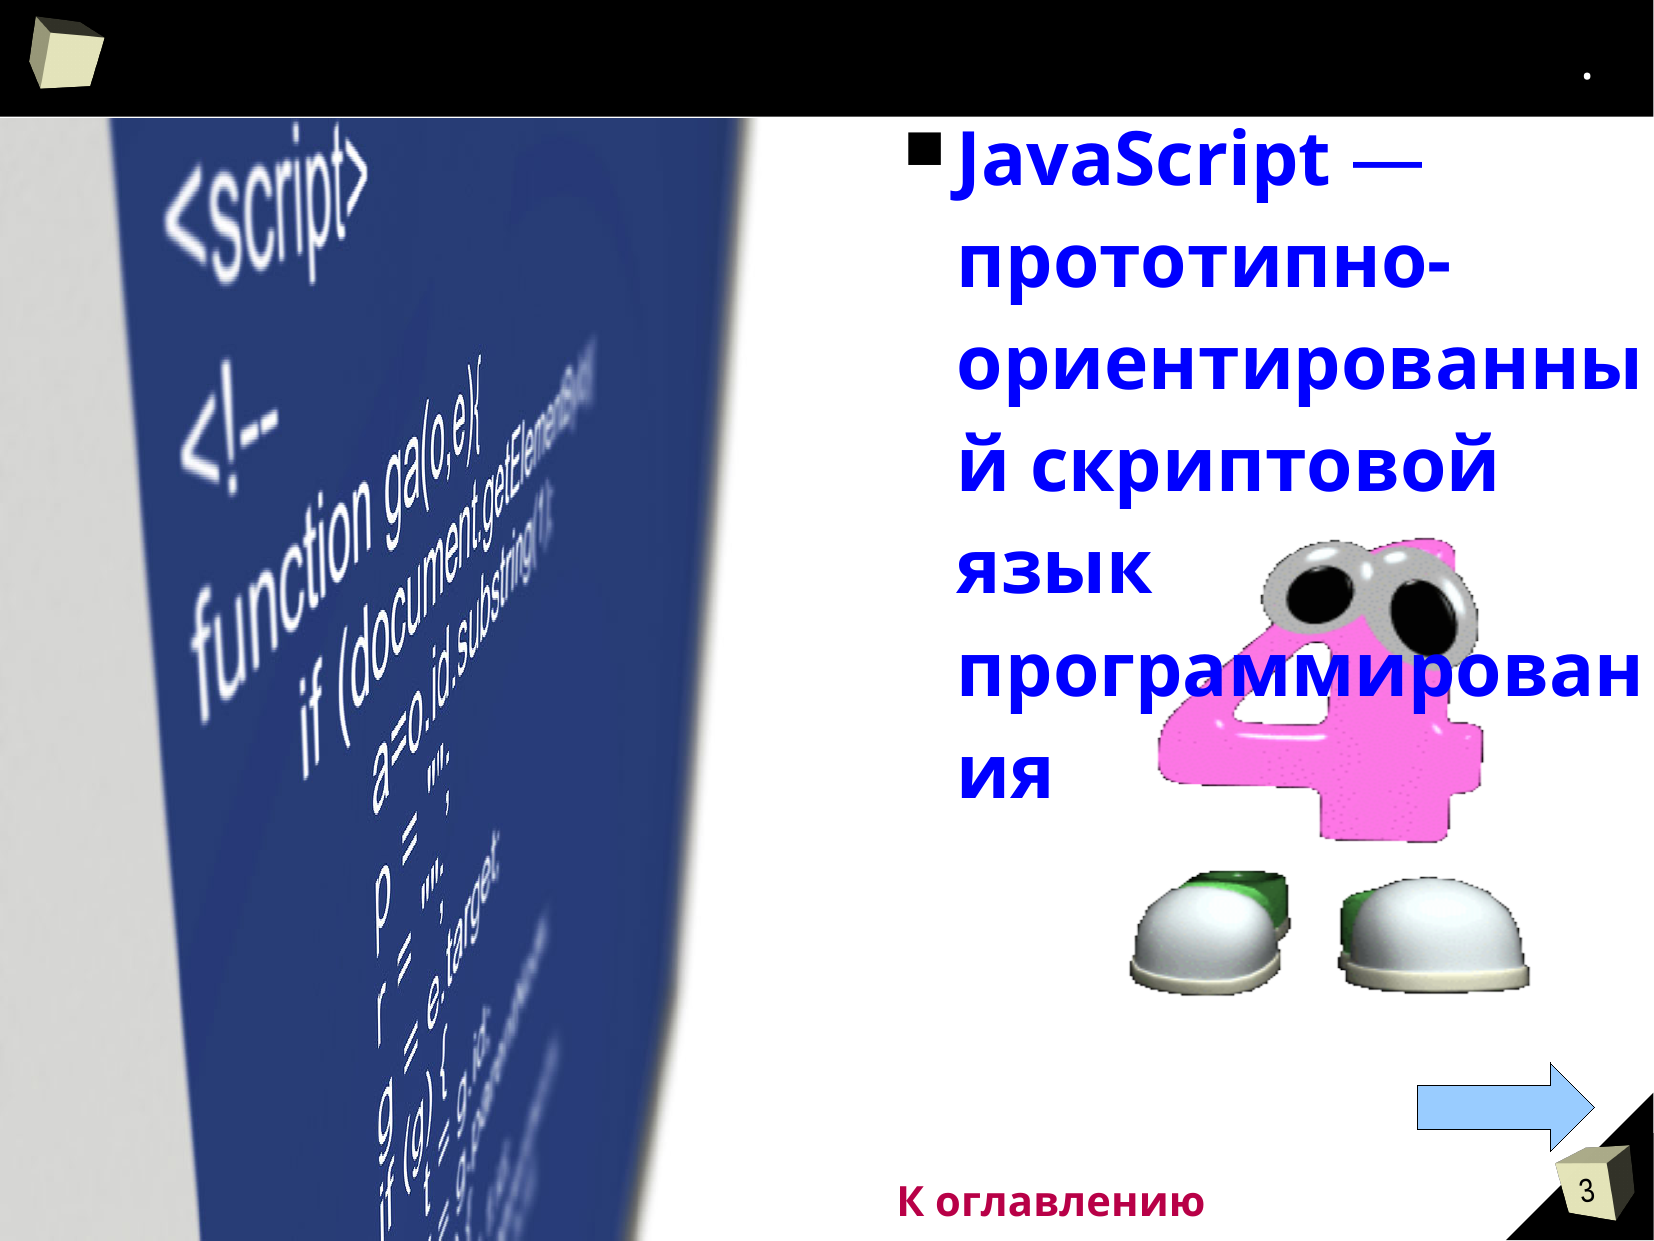

# .
JavaScript — прототипно-ориентированный скриптовой язык программирования
 К оглавлению